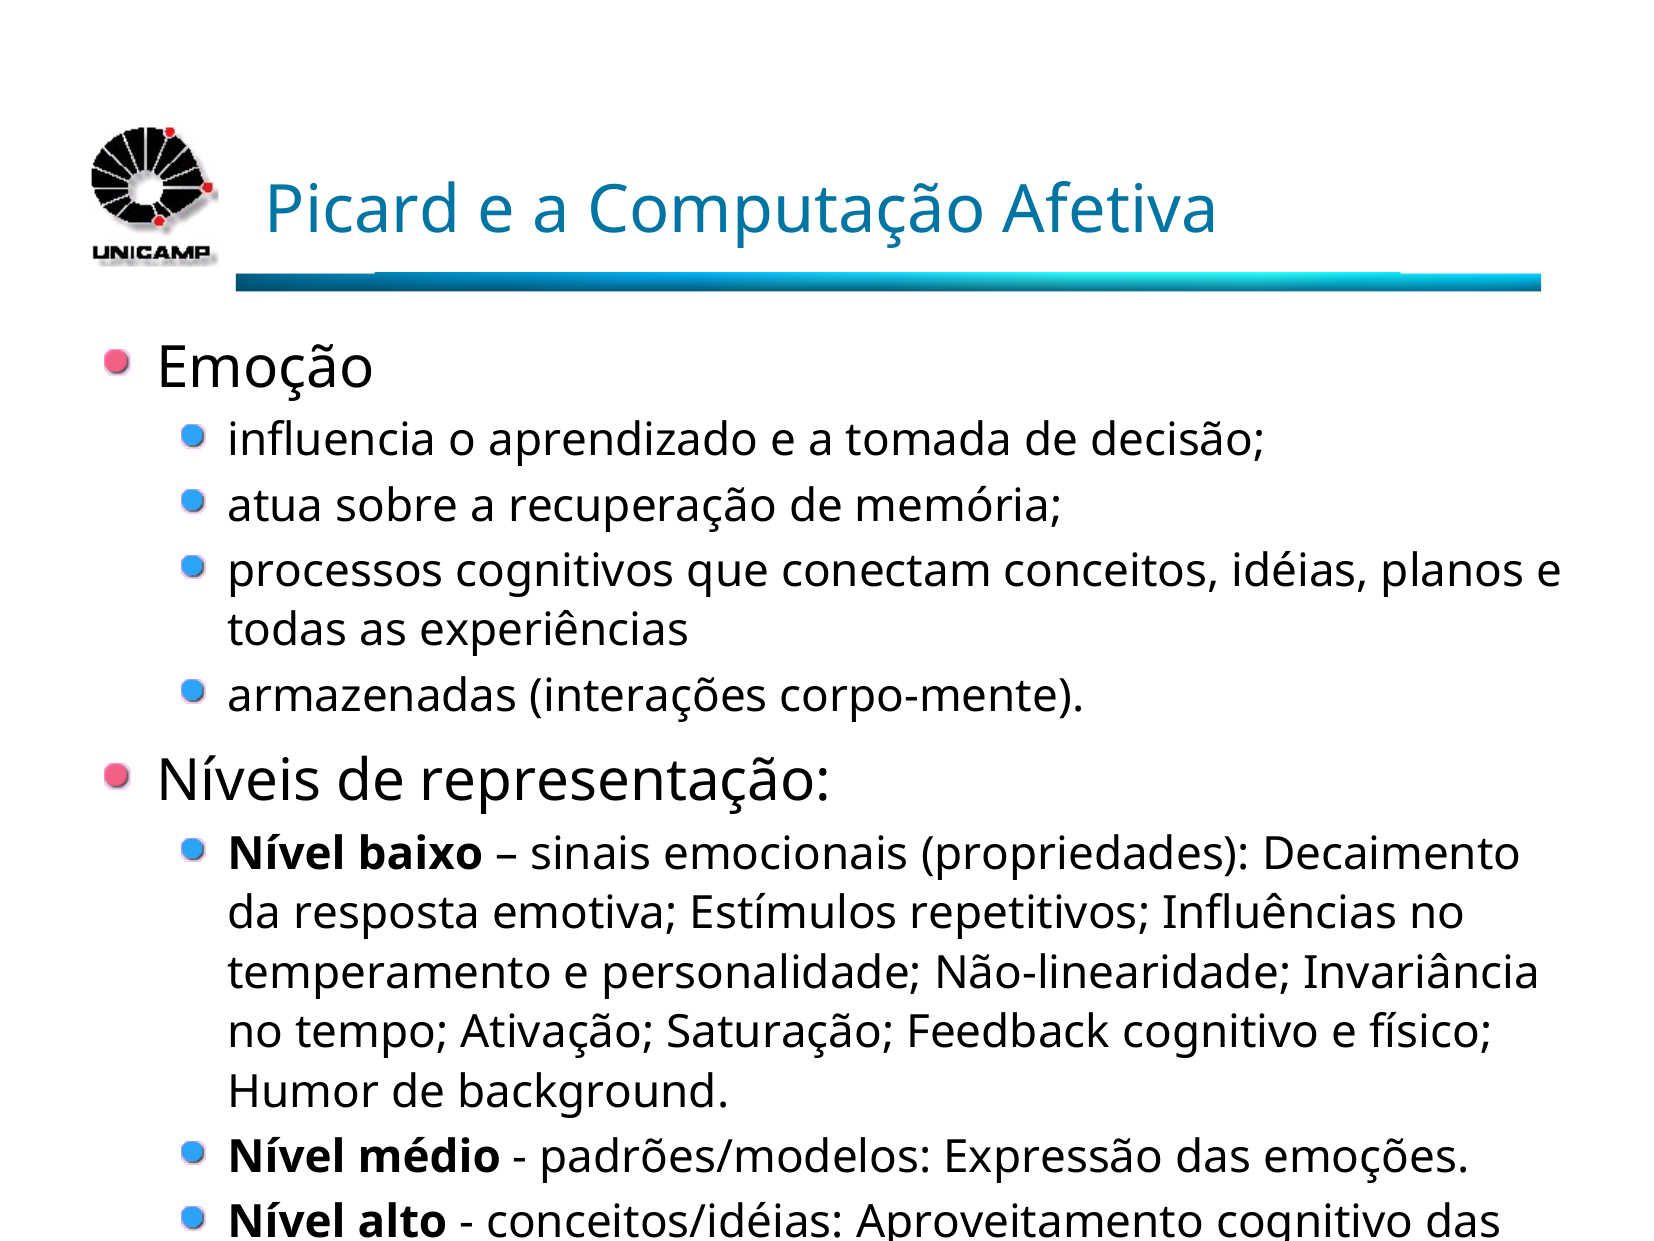

# Picard e a Computação Afetiva
Emoção
influencia o aprendizado e a tomada de decisão;
atua sobre a recuperação de memória;
processos cognitivos que conectam conceitos, idéias, planos e todas as experiências
armazenadas (interações corpo-mente).
Níveis de representação:
Nível baixo – sinais emocionais (propriedades): Decaimento da resposta emotiva; Estímulos repetitivos; Influências no temperamento e personalidade; Não-linearidade; Invariância no tempo; Ativação; Saturação; Feedback cognitivo e físico; Humor de background.
Nível médio - padrões/modelos: Expressão das emoções.
Nível alto - conceitos/idéias: Aproveitamento cognitivo das emoções.